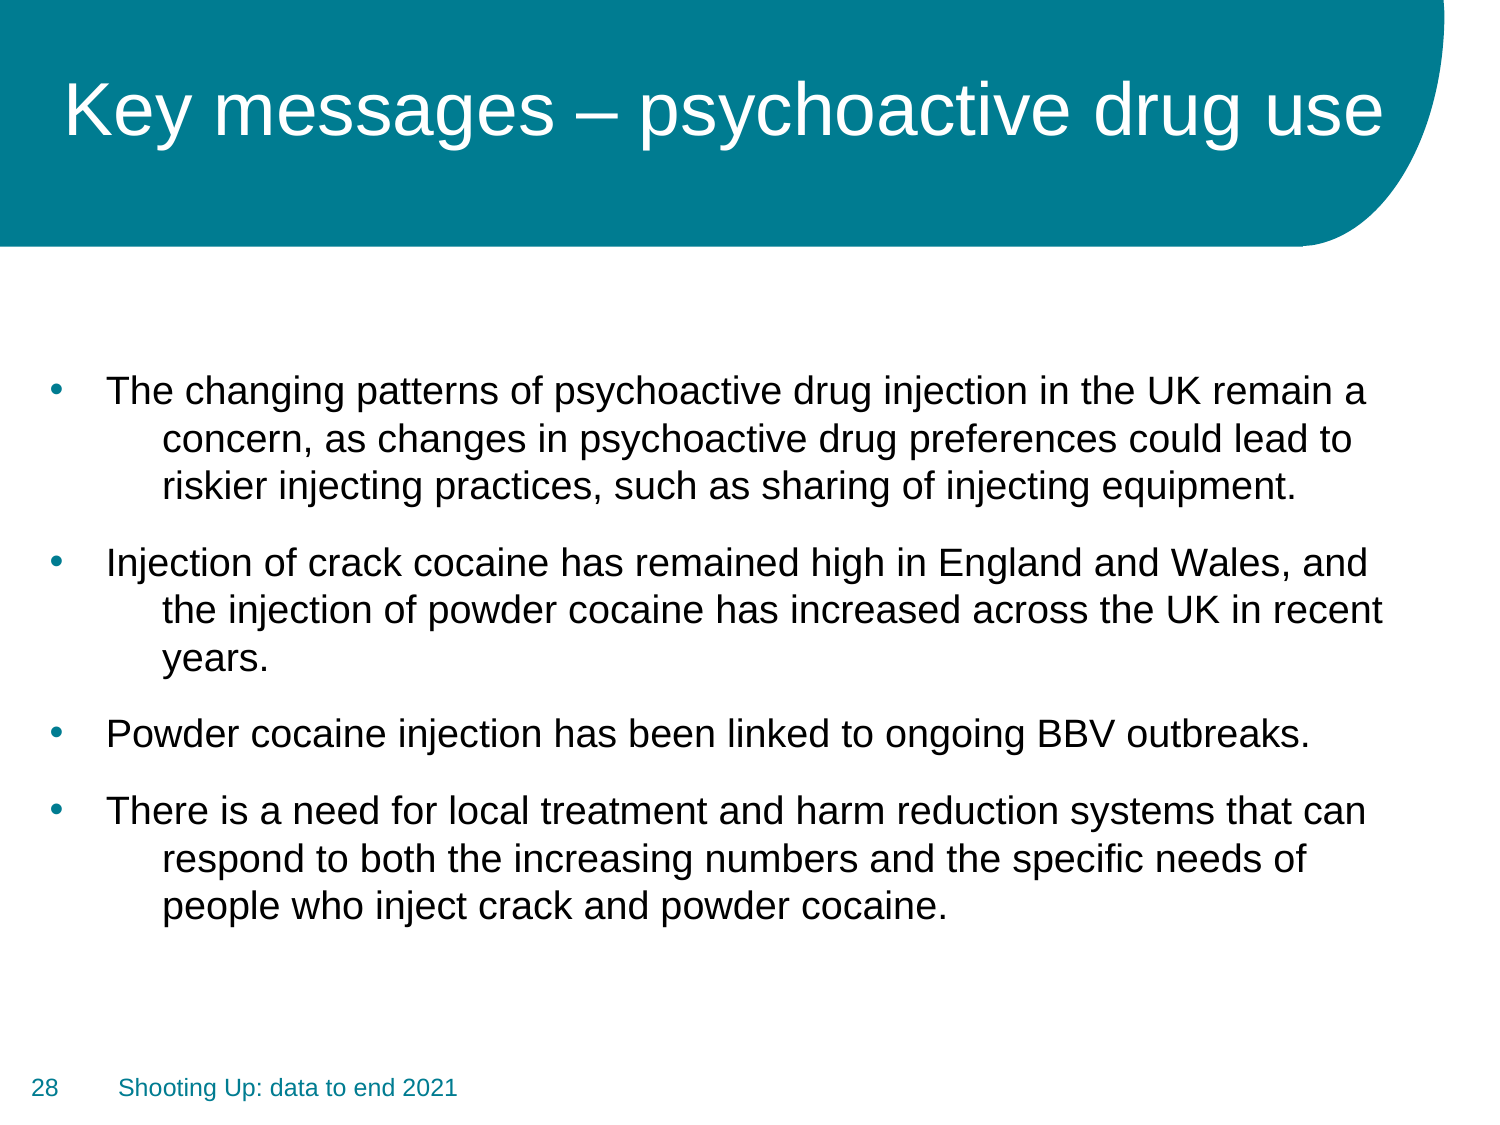

# Key messages – psychoactive drug use
The changing patterns of psychoactive drug injection in the UK remain a concern, as changes in psychoactive drug preferences could lead to riskier injecting practices, such as sharing of injecting equipment.
Injection of crack cocaine has remained high in England and Wales, and the injection of powder cocaine has increased across the UK in recent years.
Powder cocaine injection has been linked to ongoing BBV outbreaks.
There is a need for local treatment and harm reduction systems that can respond to both the increasing numbers and the specific needs of people who inject crack and powder cocaine.
24
Shooting Up: data to end 2021